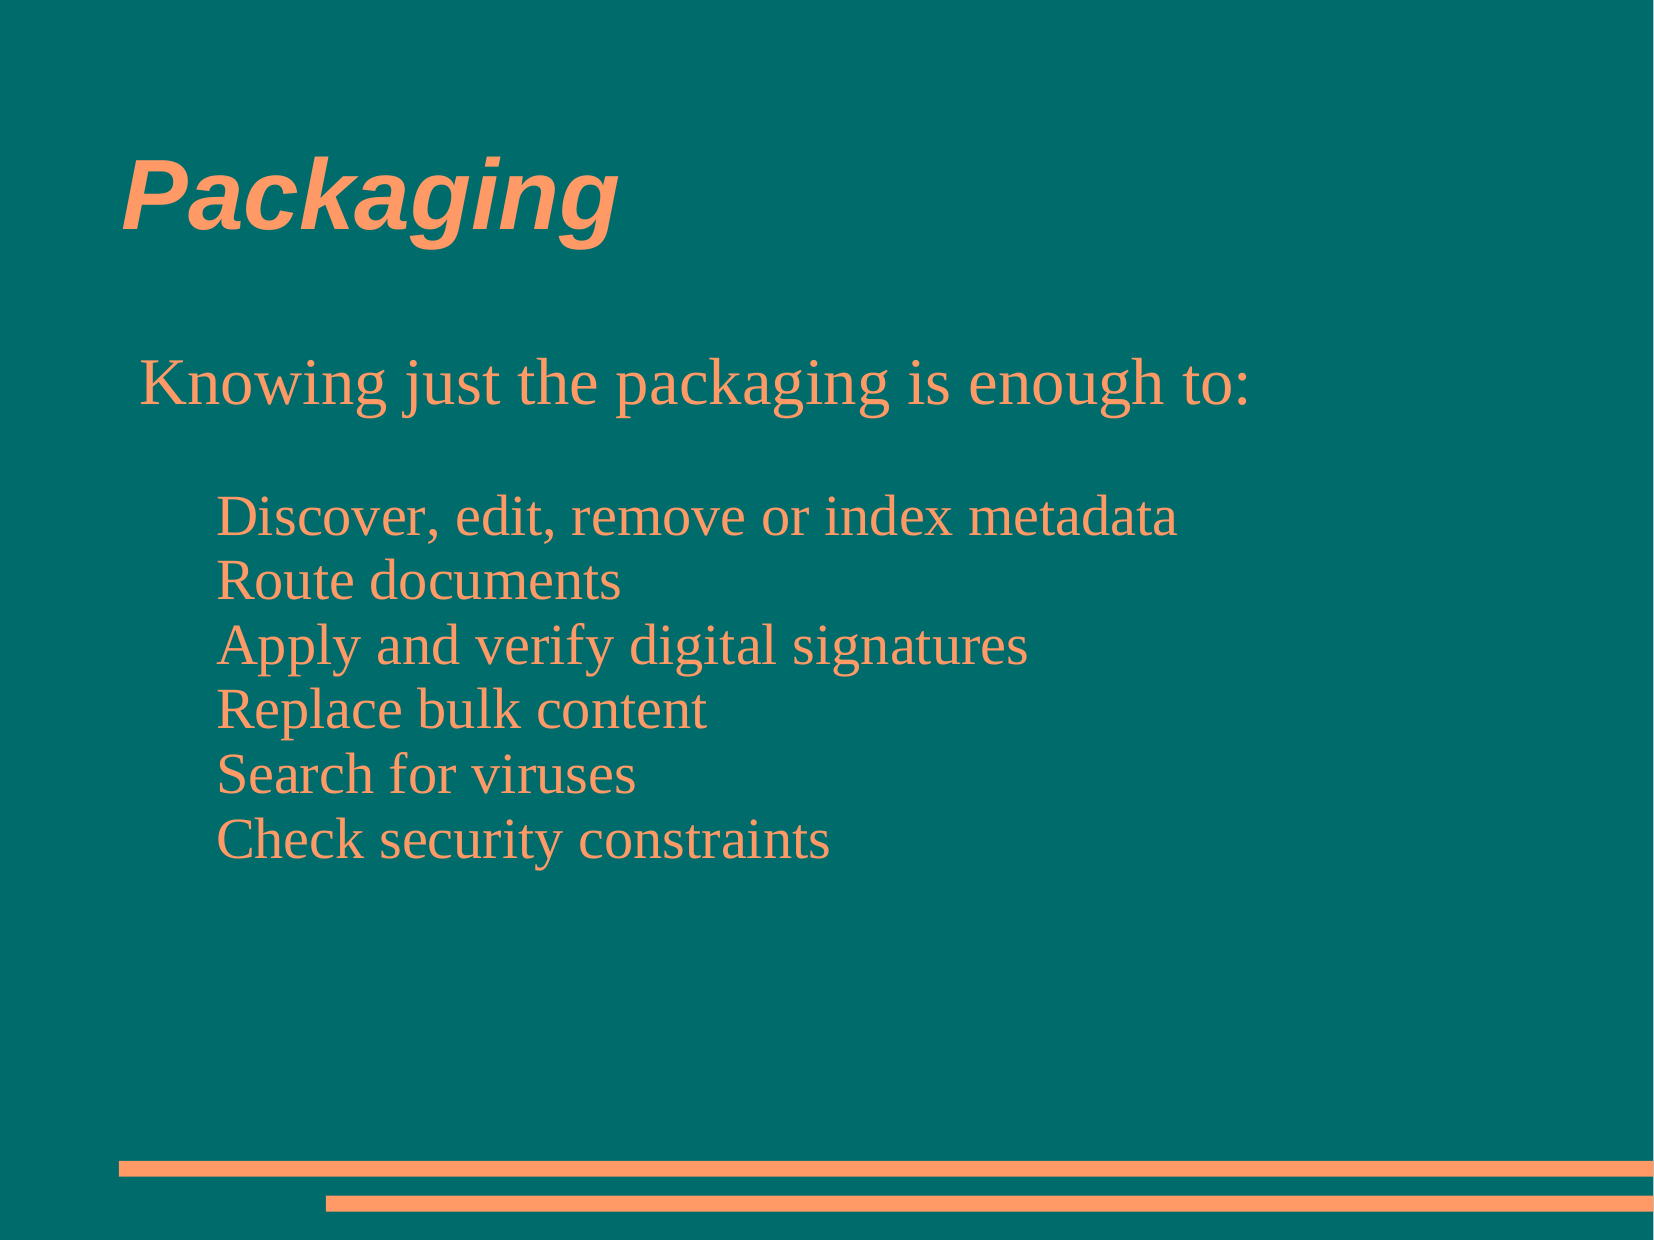

# Packaging
Knowing just the packaging is enough to:
Discover, edit, remove or index metadata
Route documents
Apply and verify digital signatures
Replace bulk content
Search for viruses
Check security constraints